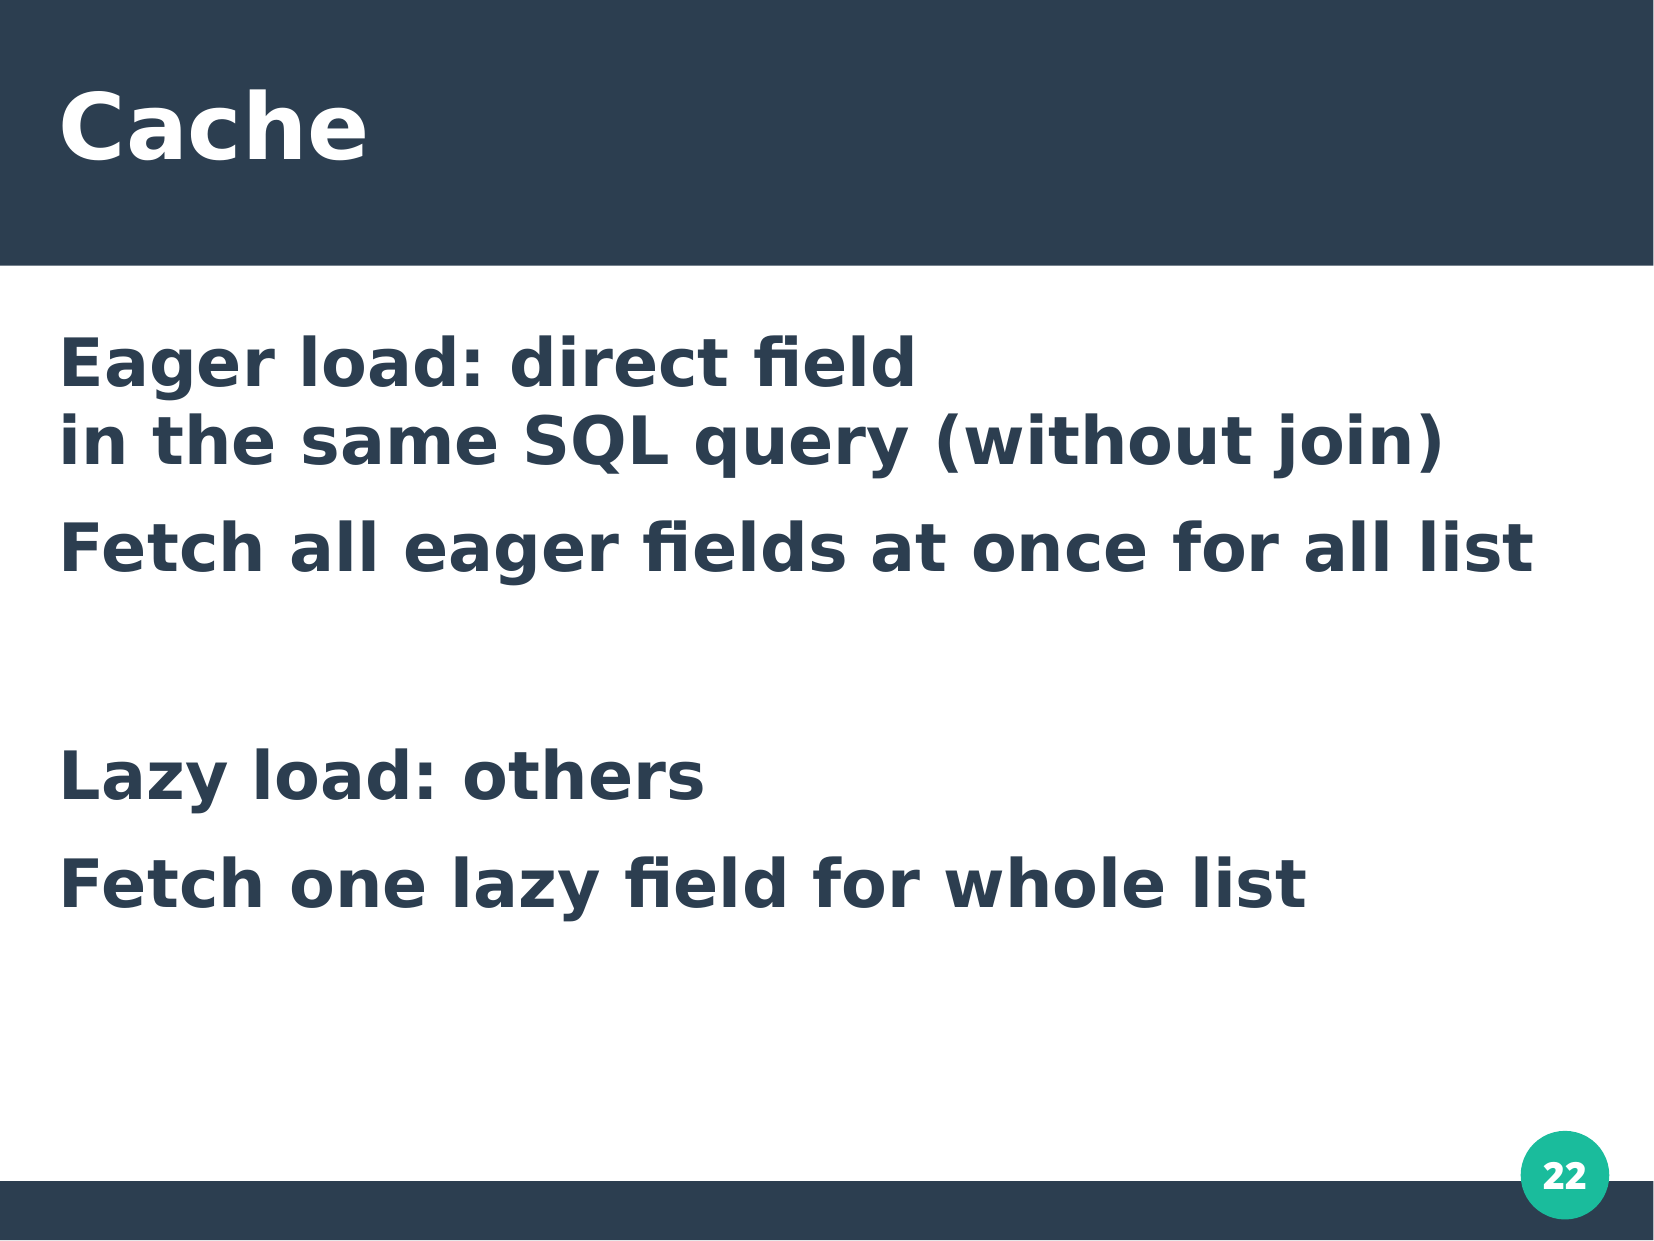

# Cache
Eager load: direct field
in the same SQL query (without join)
Fetch all eager fields at once for all list
Lazy load: others
Fetch one lazy field for whole list
22